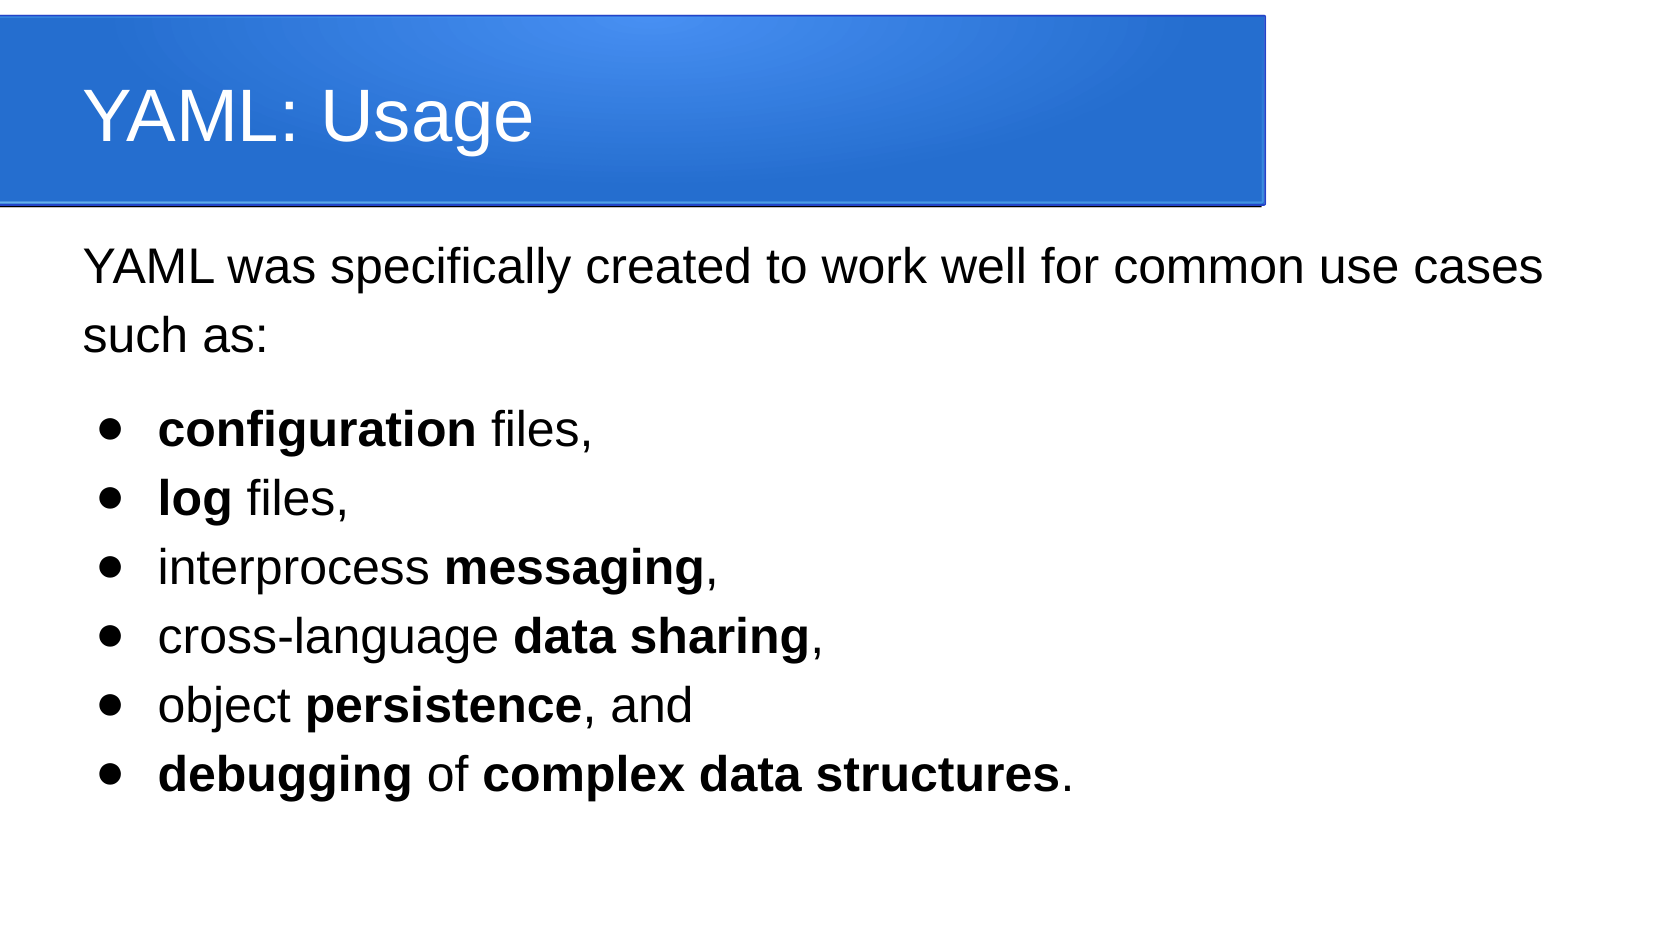

YAML: Usage
YAML was specifically created to work well for common use cases such as:
configuration files,
log files,
interprocess messaging,
cross-language data sharing,
object persistence, and
debugging of complex data structures.